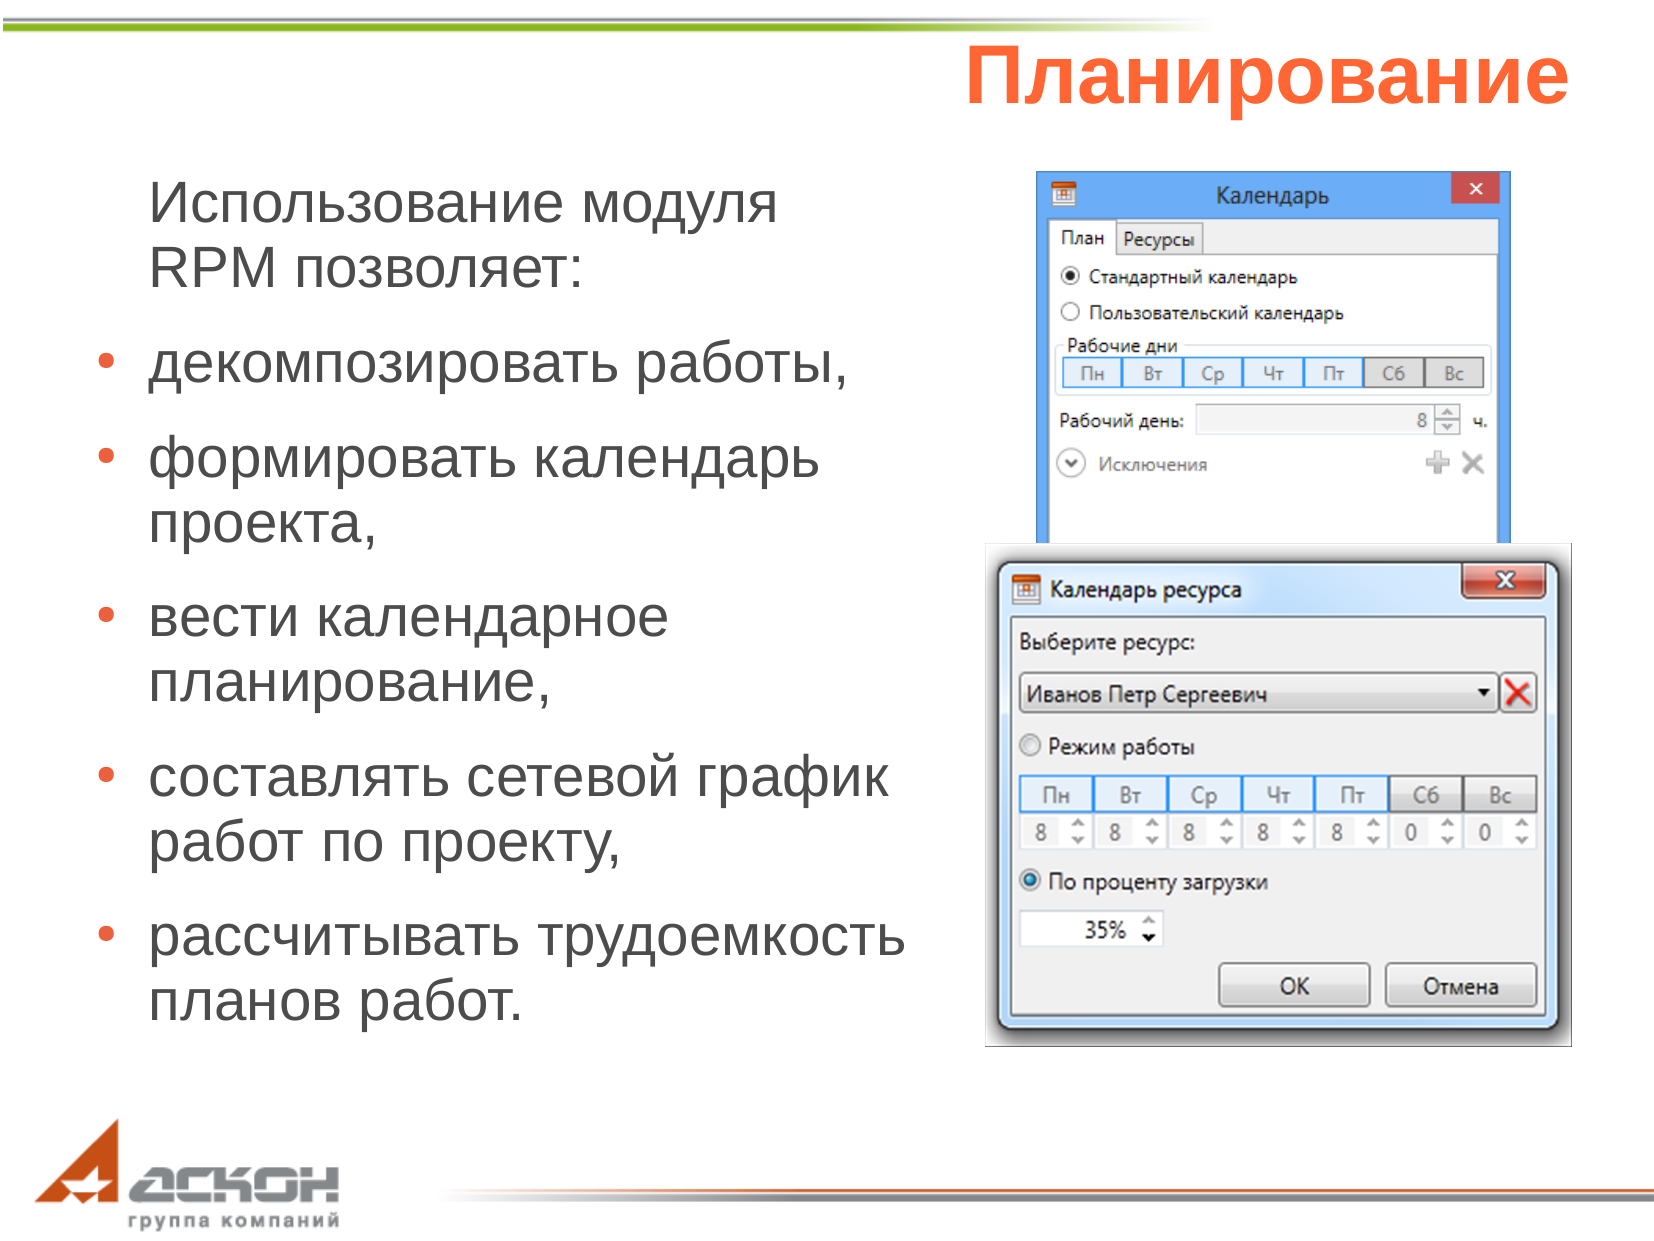

# Планирование
Использование модуля RPM позволяет:
декомпозировать работы,
формировать календарь проекта,
вести календарное планирование,
составлять сетевой график работ по проекту,
рассчитывать трудоемкость планов работ.